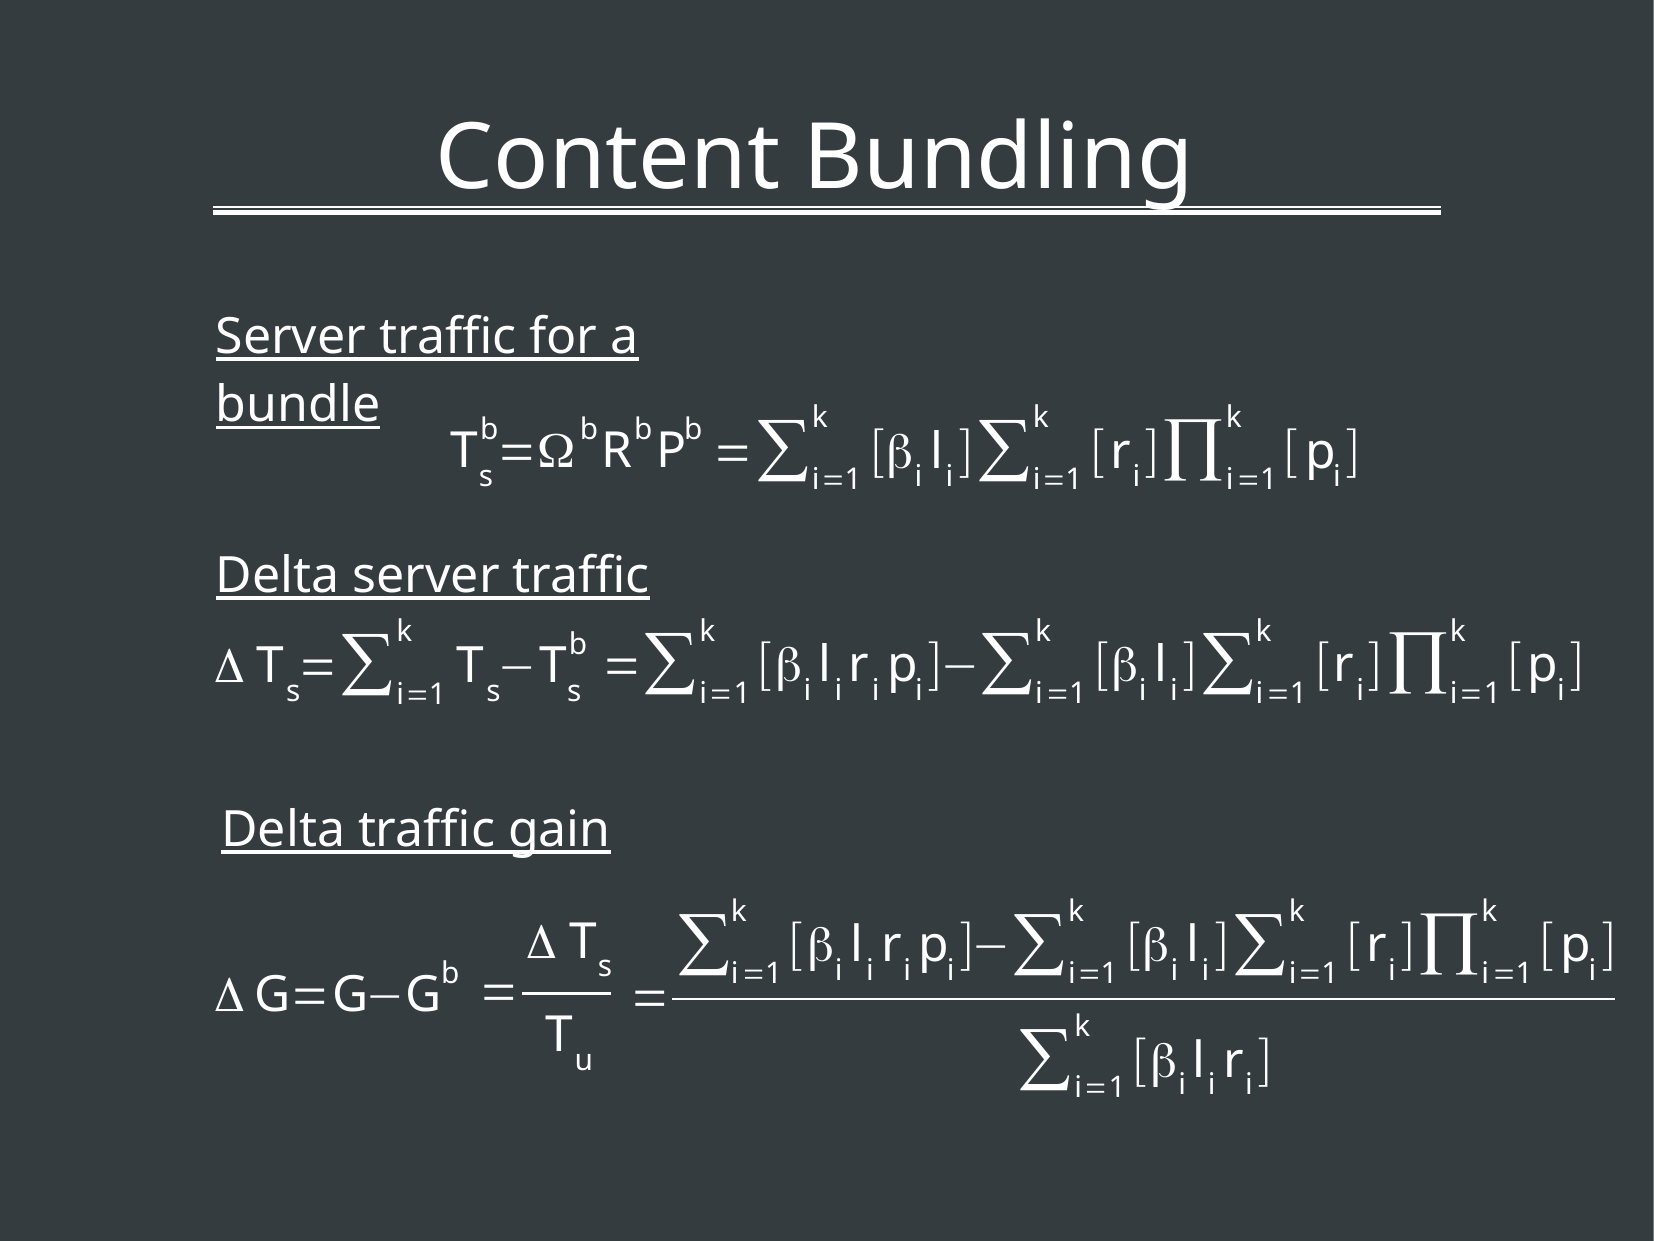

# Content Bundling
Server traffic for a bundle
Delta server traffic
Delta traffic gain